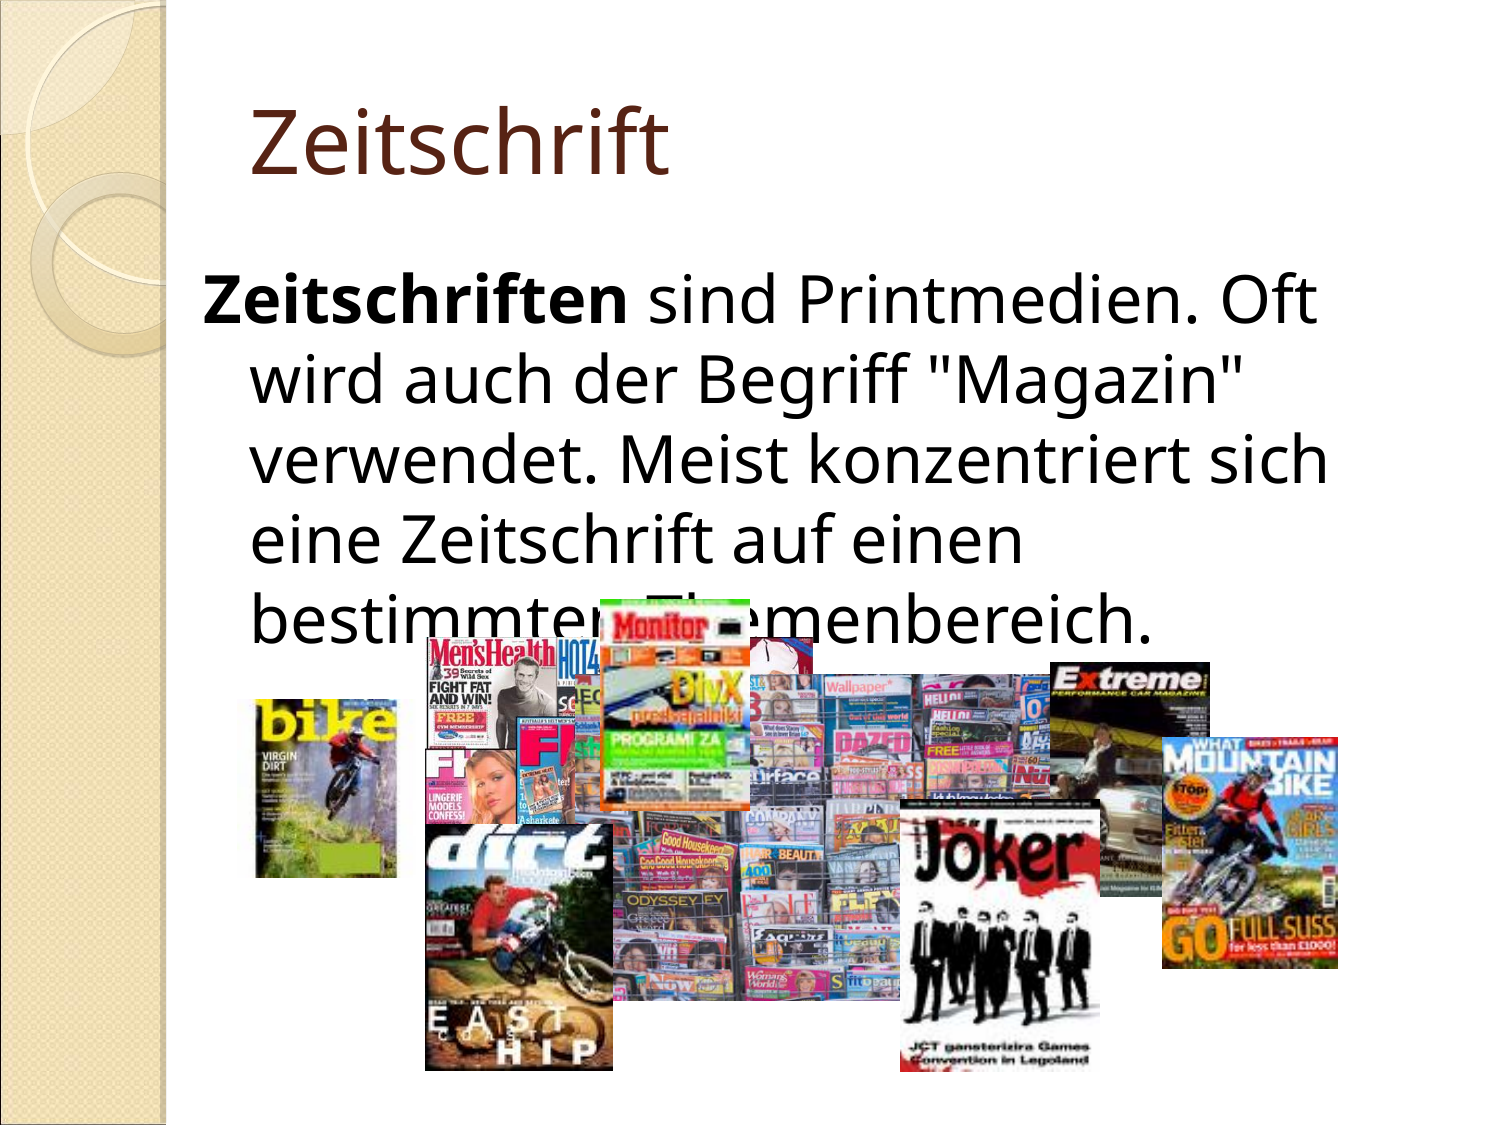

Zeitschrift
Zeitschriften sind Printmedien. Oft wird auch der Begriff "Magazin" verwendet. Meist konzentriert sich eine Zeitschrift auf einen bestimmten Themenbereich.